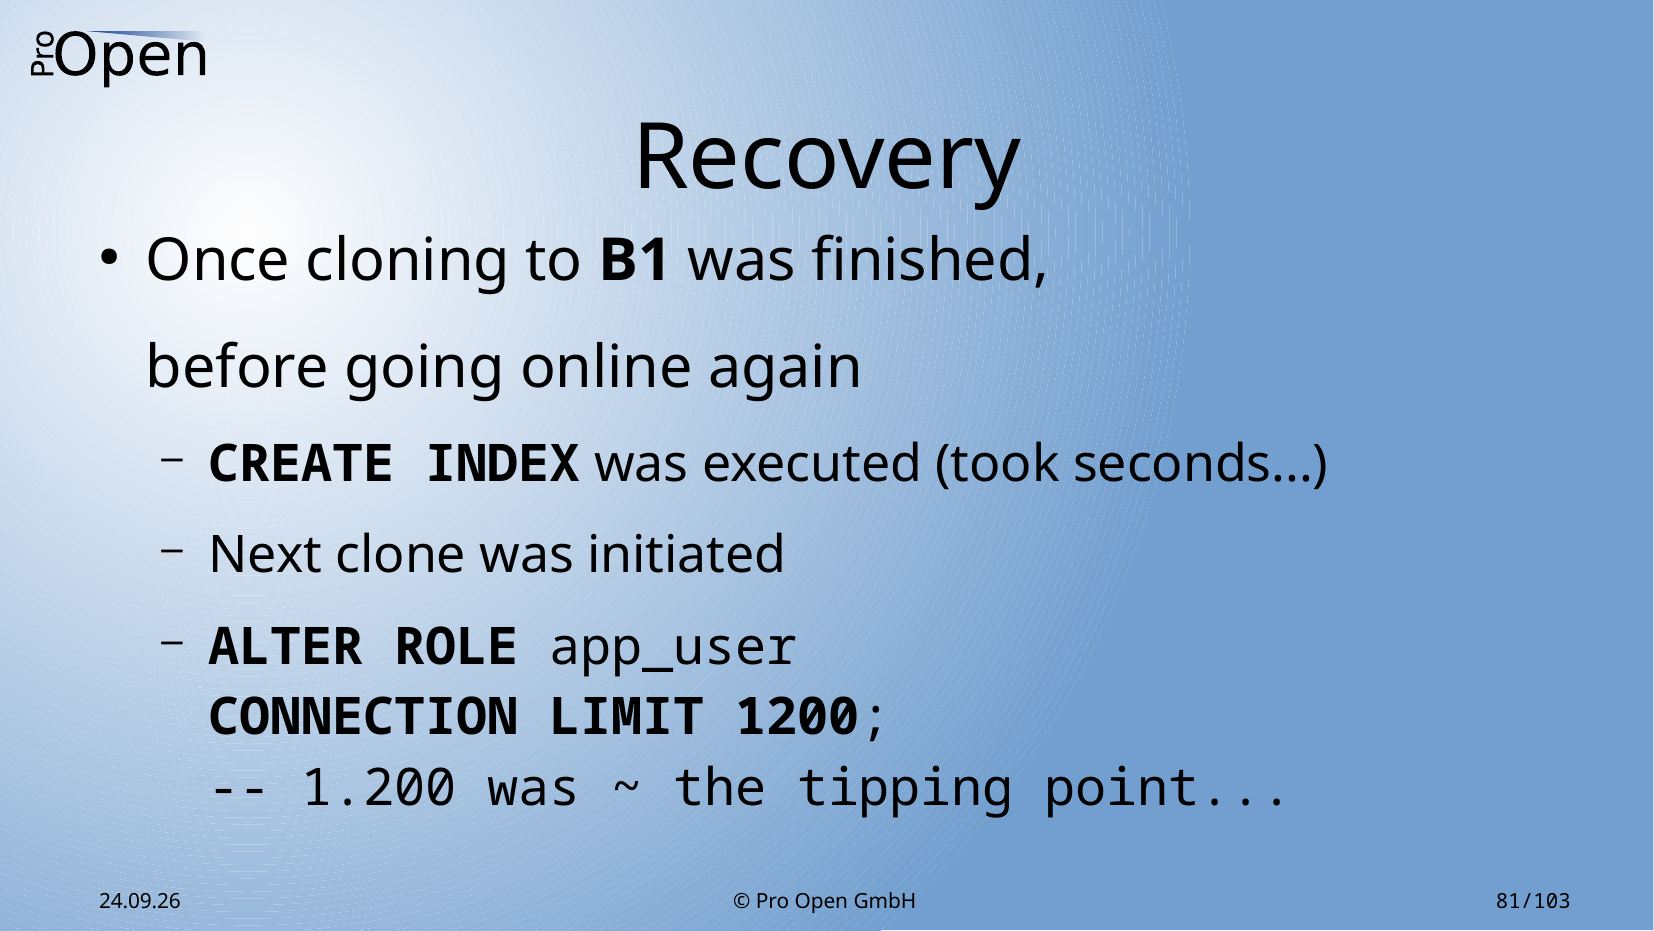

# Recovery
Once cloning to B1 was finished,
before going online again
CREATE INDEX was executed (took seconds...)
Next clone was initiated
ALTER ROLE app_user
CONNECTION LIMIT 1200;
-- 1.200 was ~ the tipping point...
© Pro Open GmbH
81